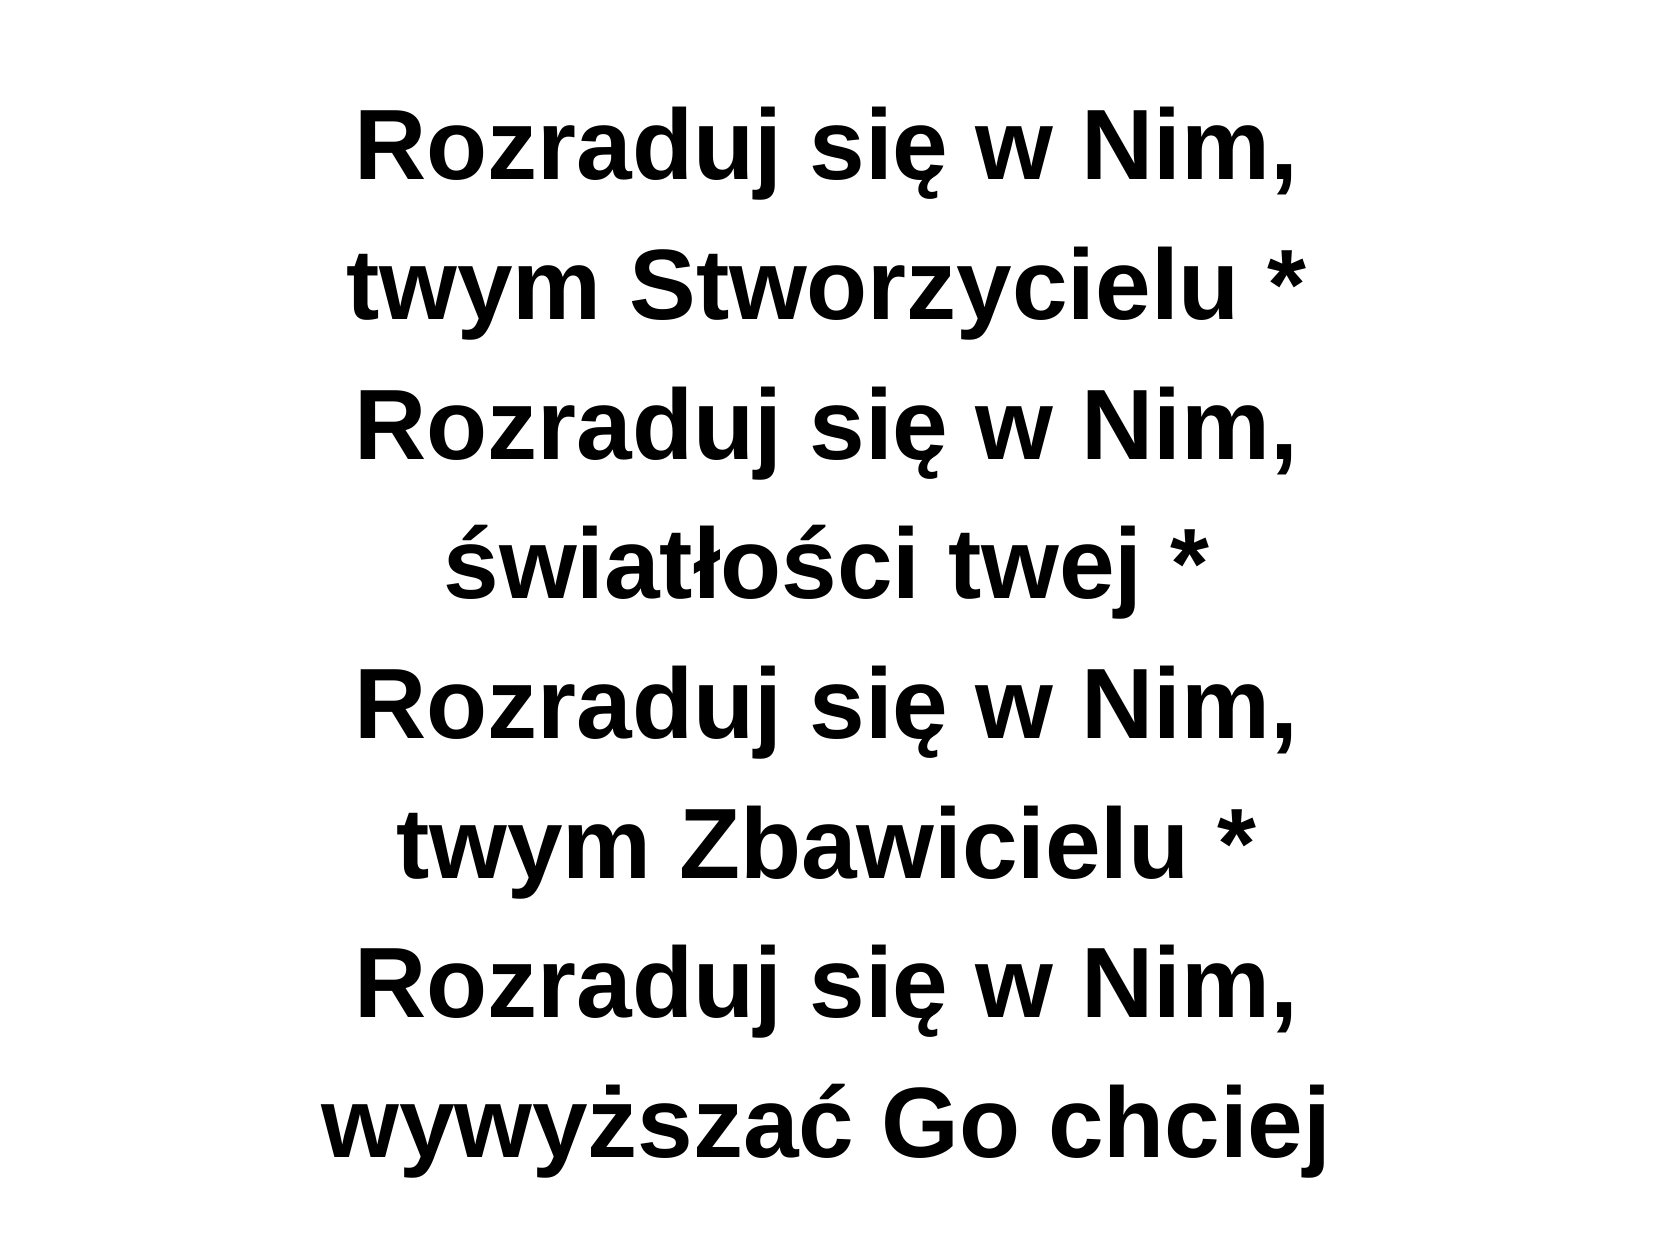

# Rozraduj się w Nim,
twym Stworzycielu *
Rozraduj się w Nim,
światłości twej *
Rozraduj się w Nim,
twym Zbawicielu *
Rozraduj się w Nim,
wywyższać Go chciej